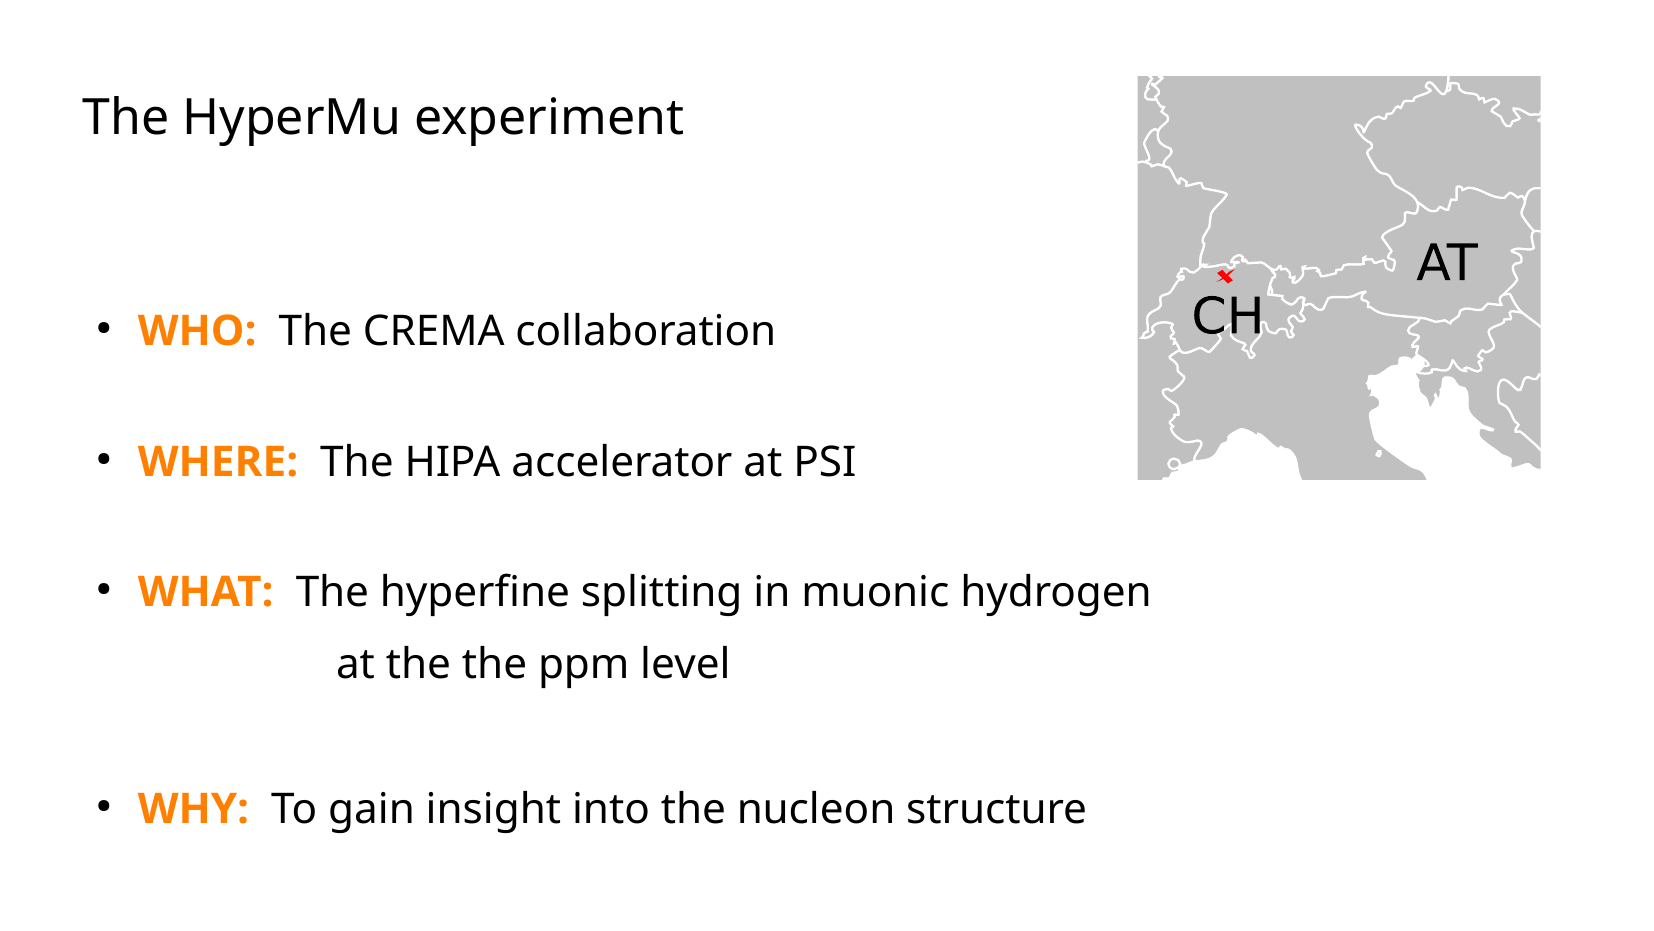

# The HyperMu experiment
WHO: The CREMA collaboration
WHERE: The HIPA accelerator at PSI
WHAT: The hyperfine splitting in muonic hydrogen
 at the the ppm level
WHY: To gain insight into the nucleon structure